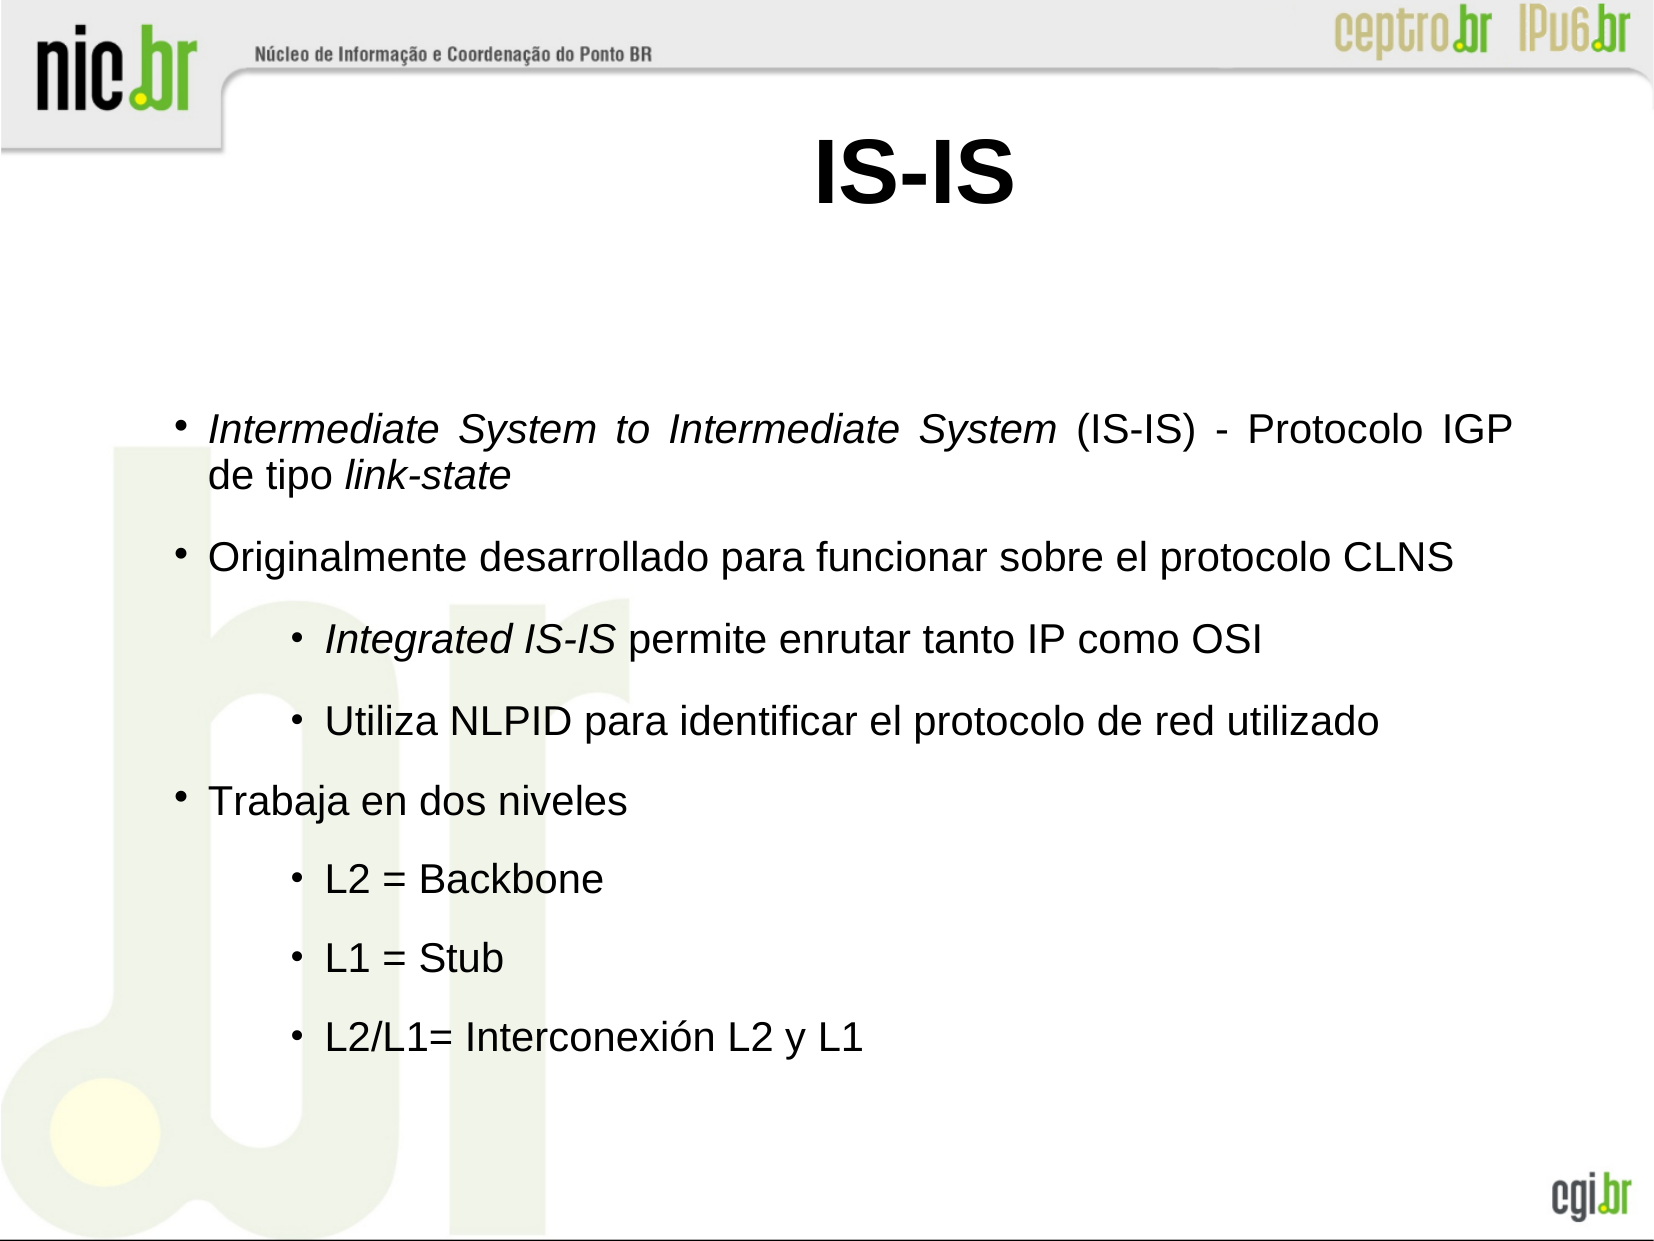

IS-IS
Intermediate System to Intermediate System (IS-IS) ‏- Protocolo IGP de tipo link-state
Originalmente desarrollado para funcionar sobre el protocolo CLNS
Integrated IS-IS permite enrutar tanto IP como OSI
Utiliza NLPID para identificar el protocolo de red utilizado
Trabaja en dos niveles
L2 = Backbone
L1 = Stub
L2/L1= Interconexión L2 y L1